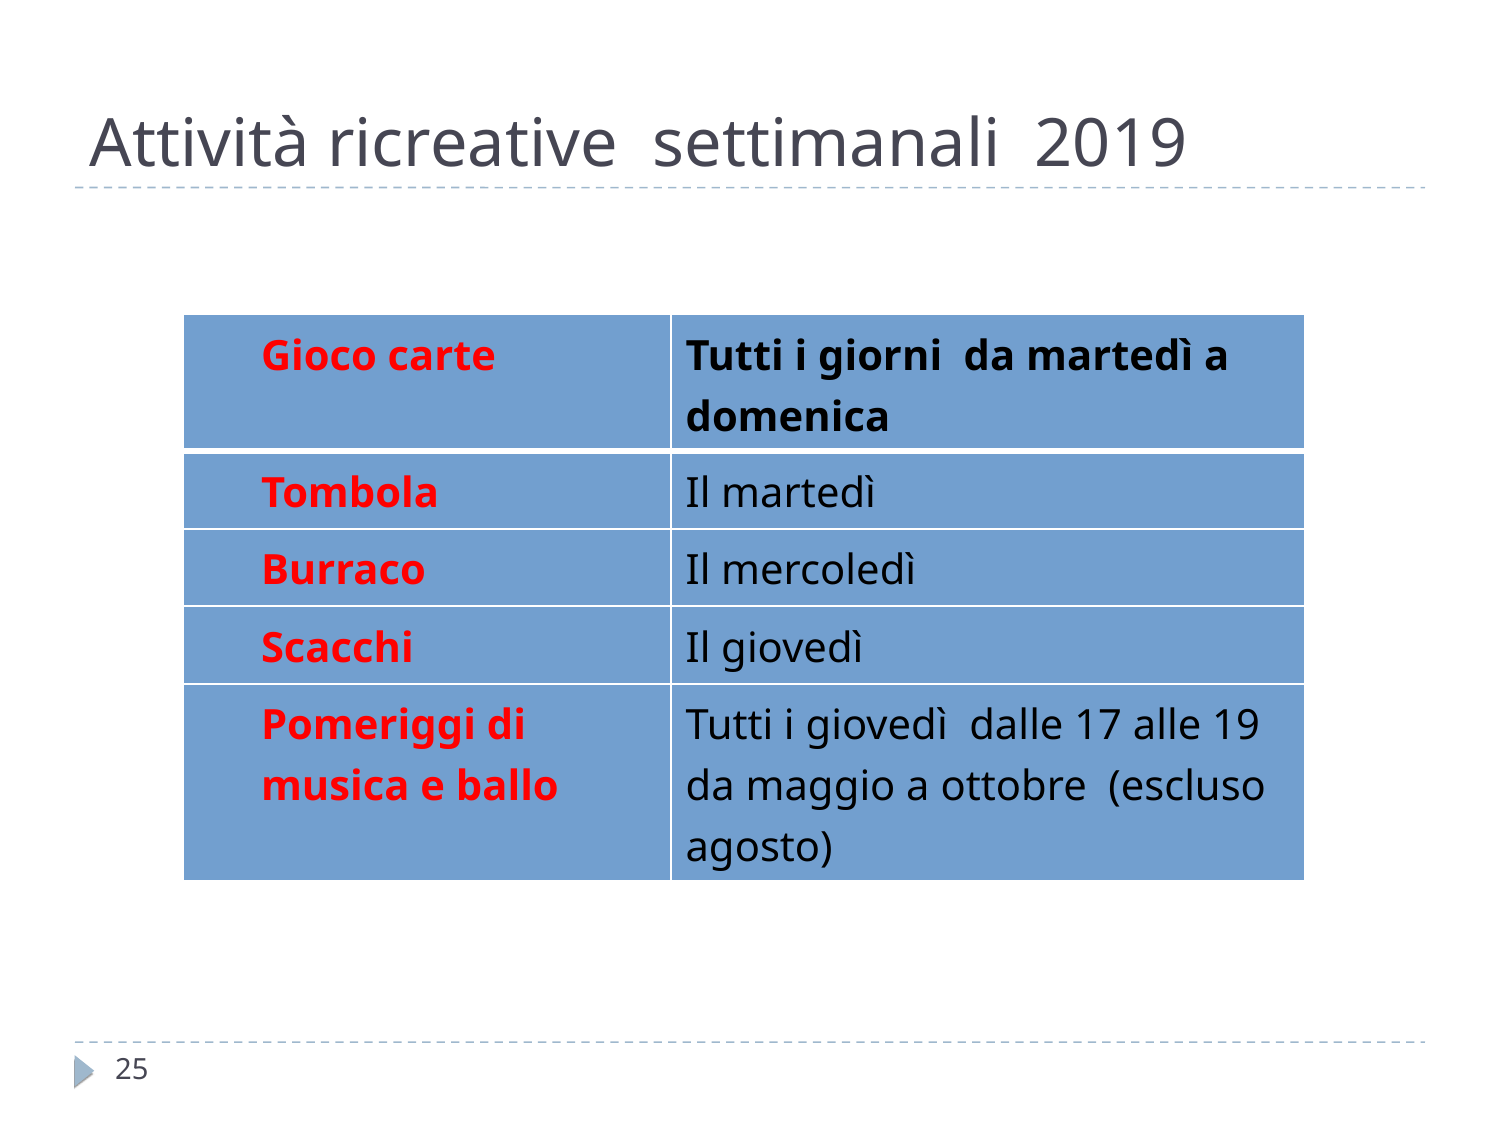

# Attività ricreative settimanali 2019
| Gioco carte | Tutti i giorni da martedì a domenica |
| --- | --- |
| Tombola | Il martedì |
| Burraco | Il mercoledì |
| Scacchi | Il giovedì |
| Pomeriggi di musica e ballo | Tutti i giovedì dalle 17 alle 19 da maggio a ottobre (escluso agosto) |